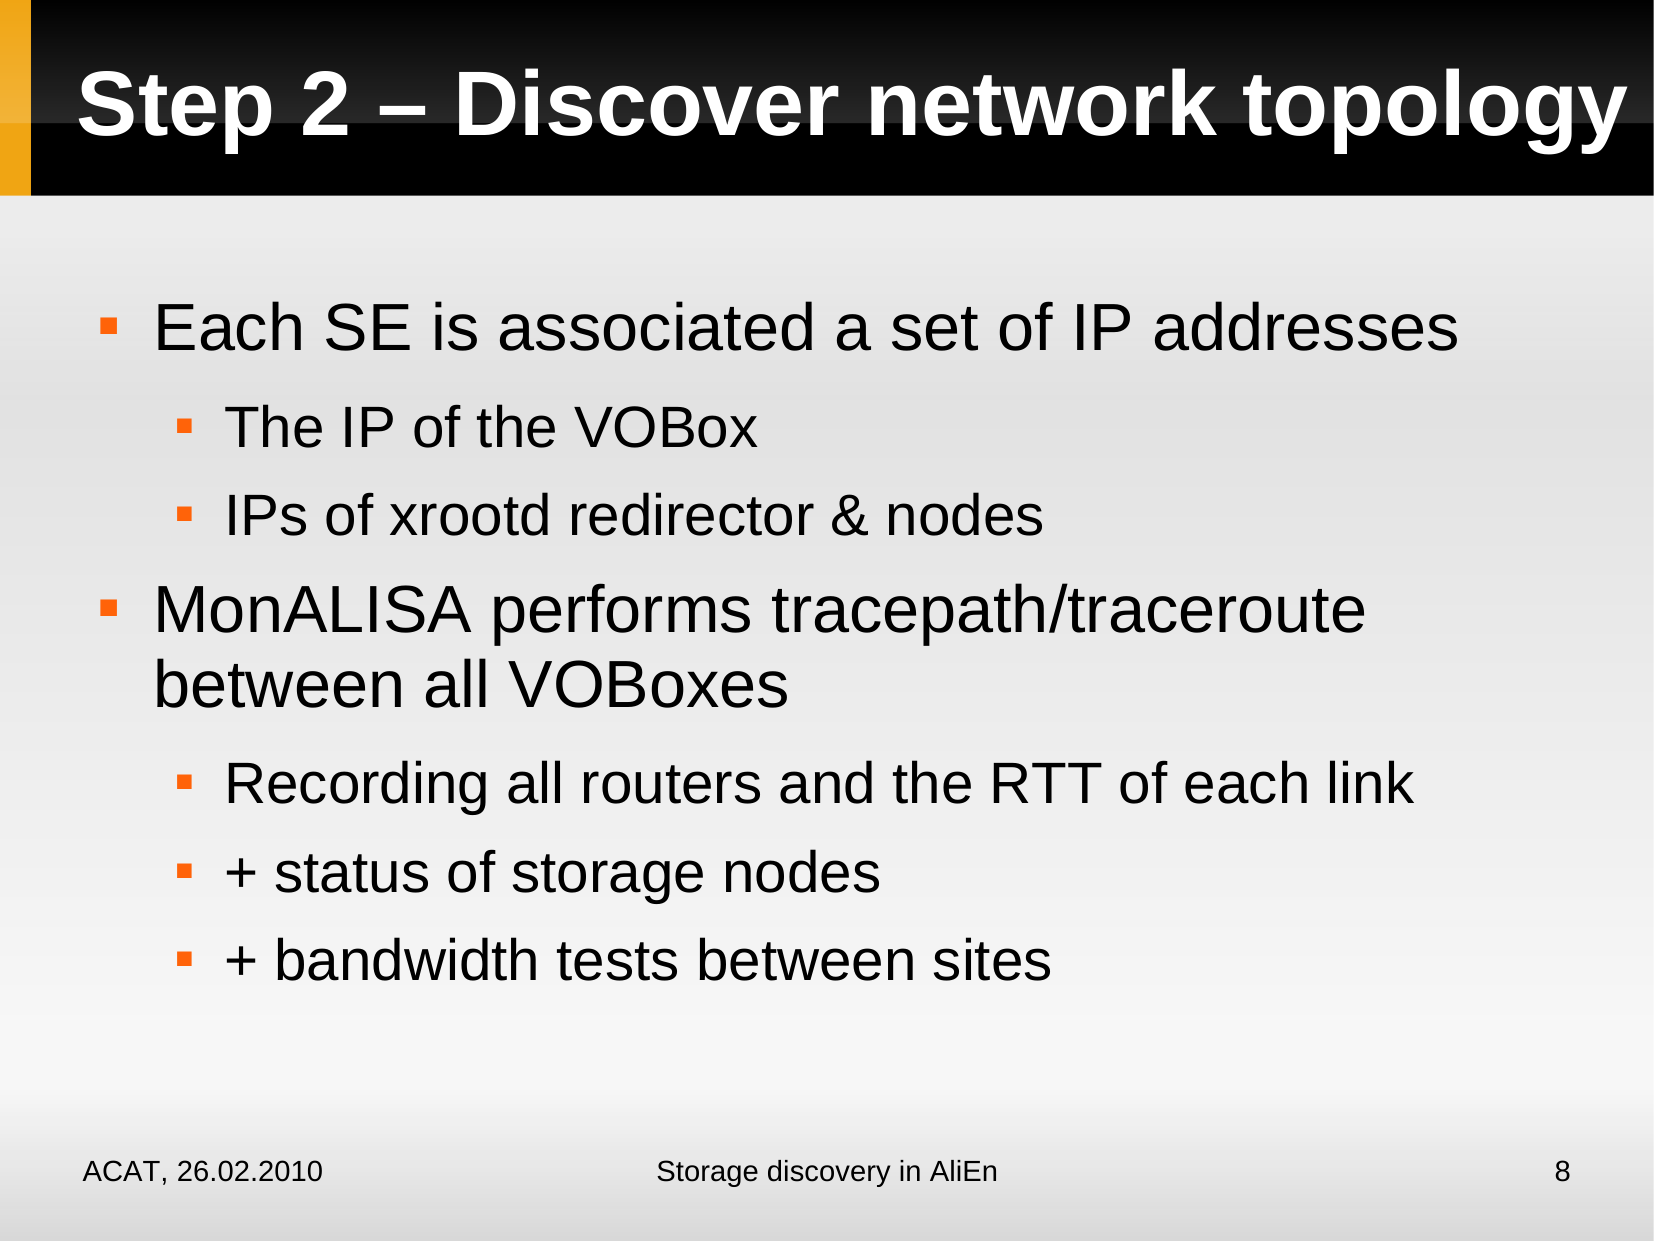

# Step 2 – Discover network topology
Each SE is associated a set of IP addresses
The IP of the VOBox
IPs of xrootd redirector & nodes
MonALISA performs tracepath/traceroute between all VOBoxes
Recording all routers and the RTT of each link
+ status of storage nodes
+ bandwidth tests between sites
ACAT, 26.02.2010
Storage discovery in AliEn
8